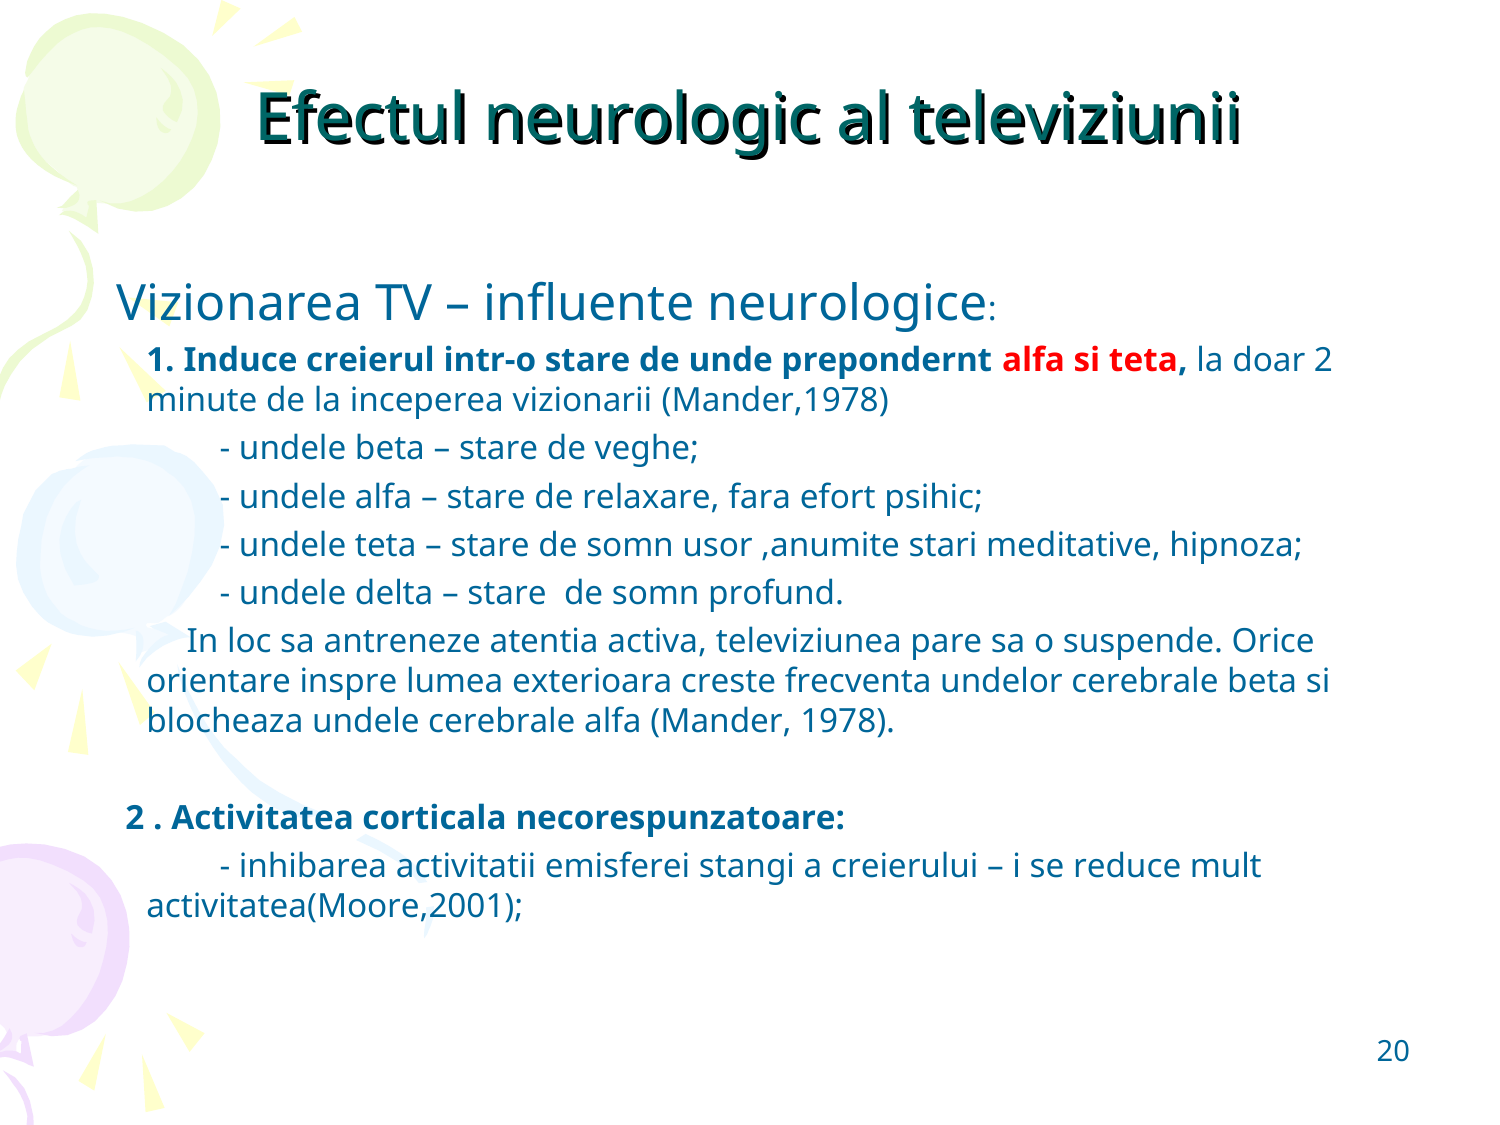

Efectul neurologic al televiziunii
 Vizionarea TV – influente neurologice:
	1. Induce creierul intr-o stare de unde prepondernt alfa si teta, la doar 2 minute de la inceperea vizionarii (Mander,1978)
 		- undele beta – stare de veghe;
		- undele alfa – stare de relaxare, fara efort psihic;
		- undele teta – stare de somn usor ,anumite stari meditative, hipnoza;
		- undele delta – stare de somn profund.
 In loc sa antreneze atentia activa, televiziunea pare sa o suspende. Orice orientare inspre lumea exterioara creste frecventa undelor cerebrale beta si blocheaza undele cerebrale alfa (Mander, 1978).
 2 . Activitatea corticala necorespunzatoare:
		- inhibarea activitatii emisferei stangi a creierului – i se reduce mult activitatea(Moore,2001);